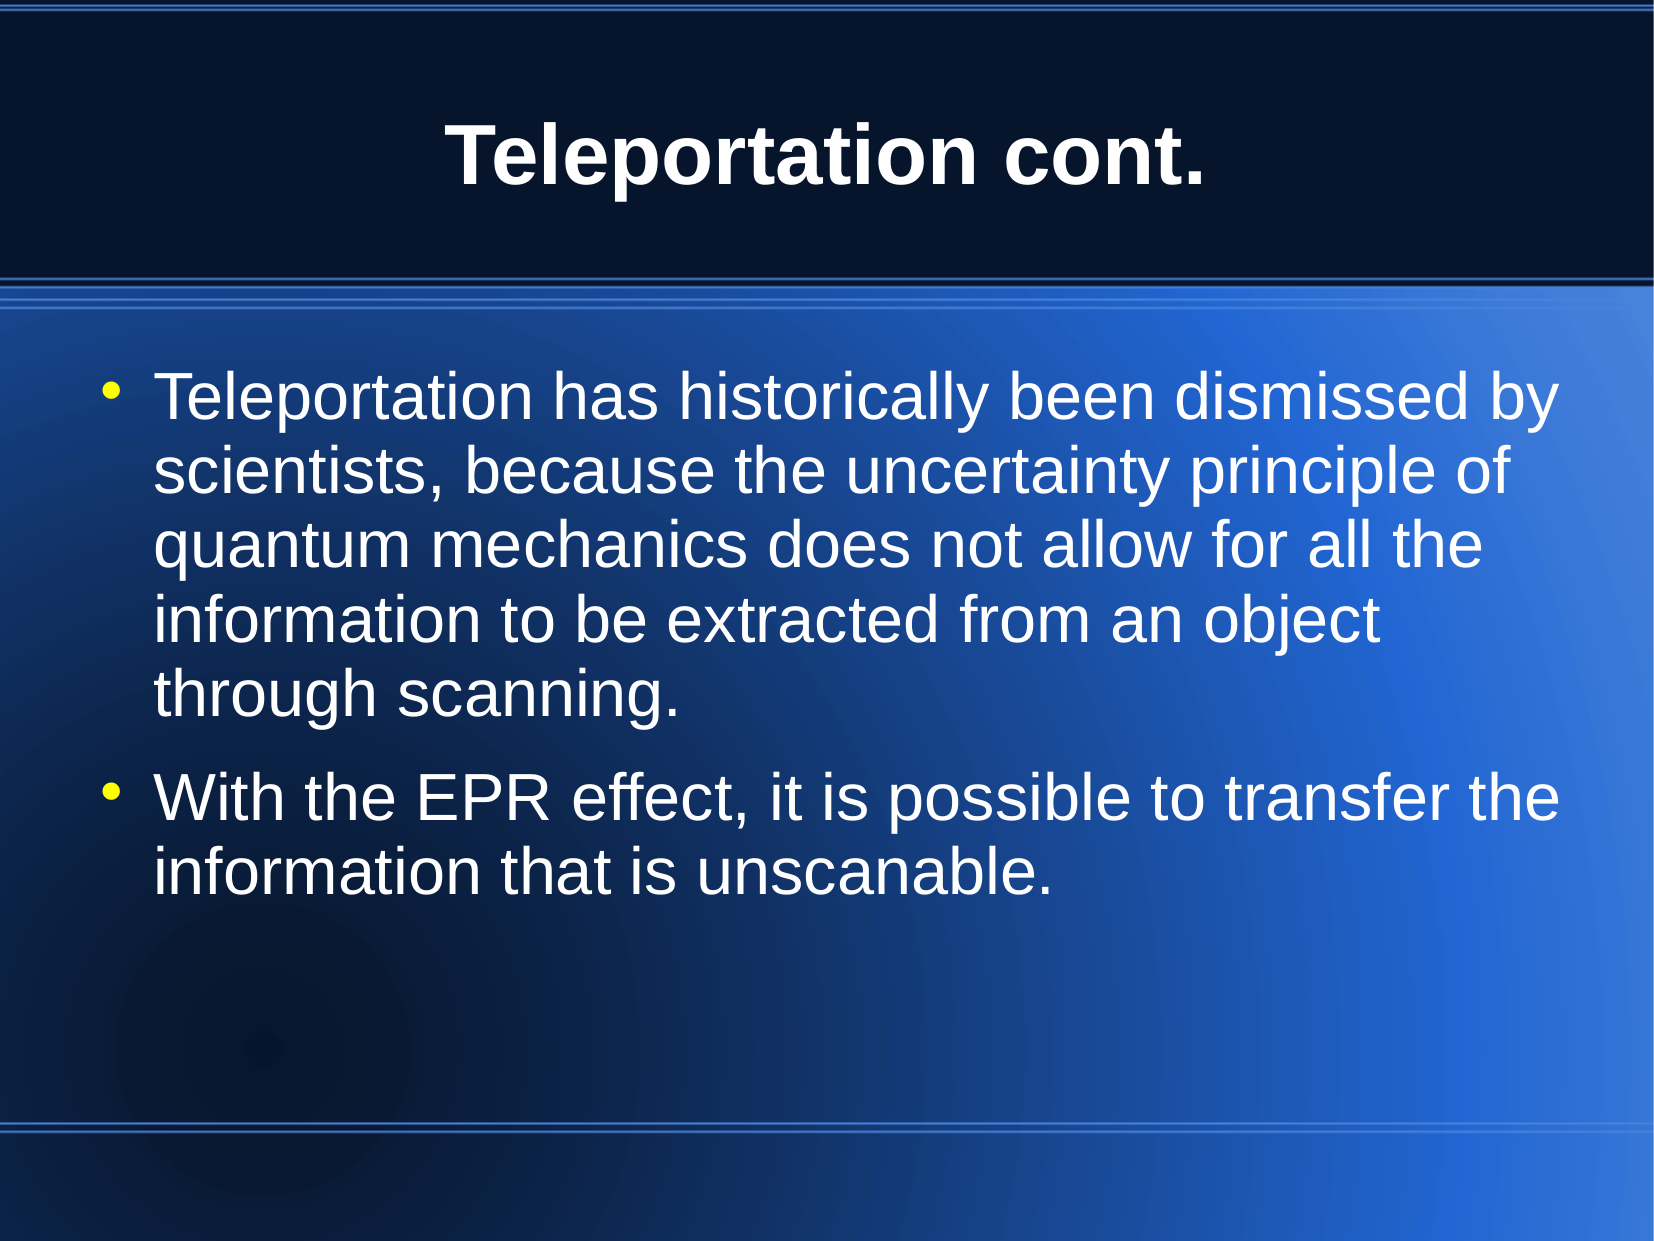

# Teleportation cont.
Teleportation has historically been dismissed by scientists, because the uncertainty principle of quantum mechanics does not allow for all the information to be extracted from an object through scanning.
With the EPR effect, it is possible to transfer the information that is unscanable.